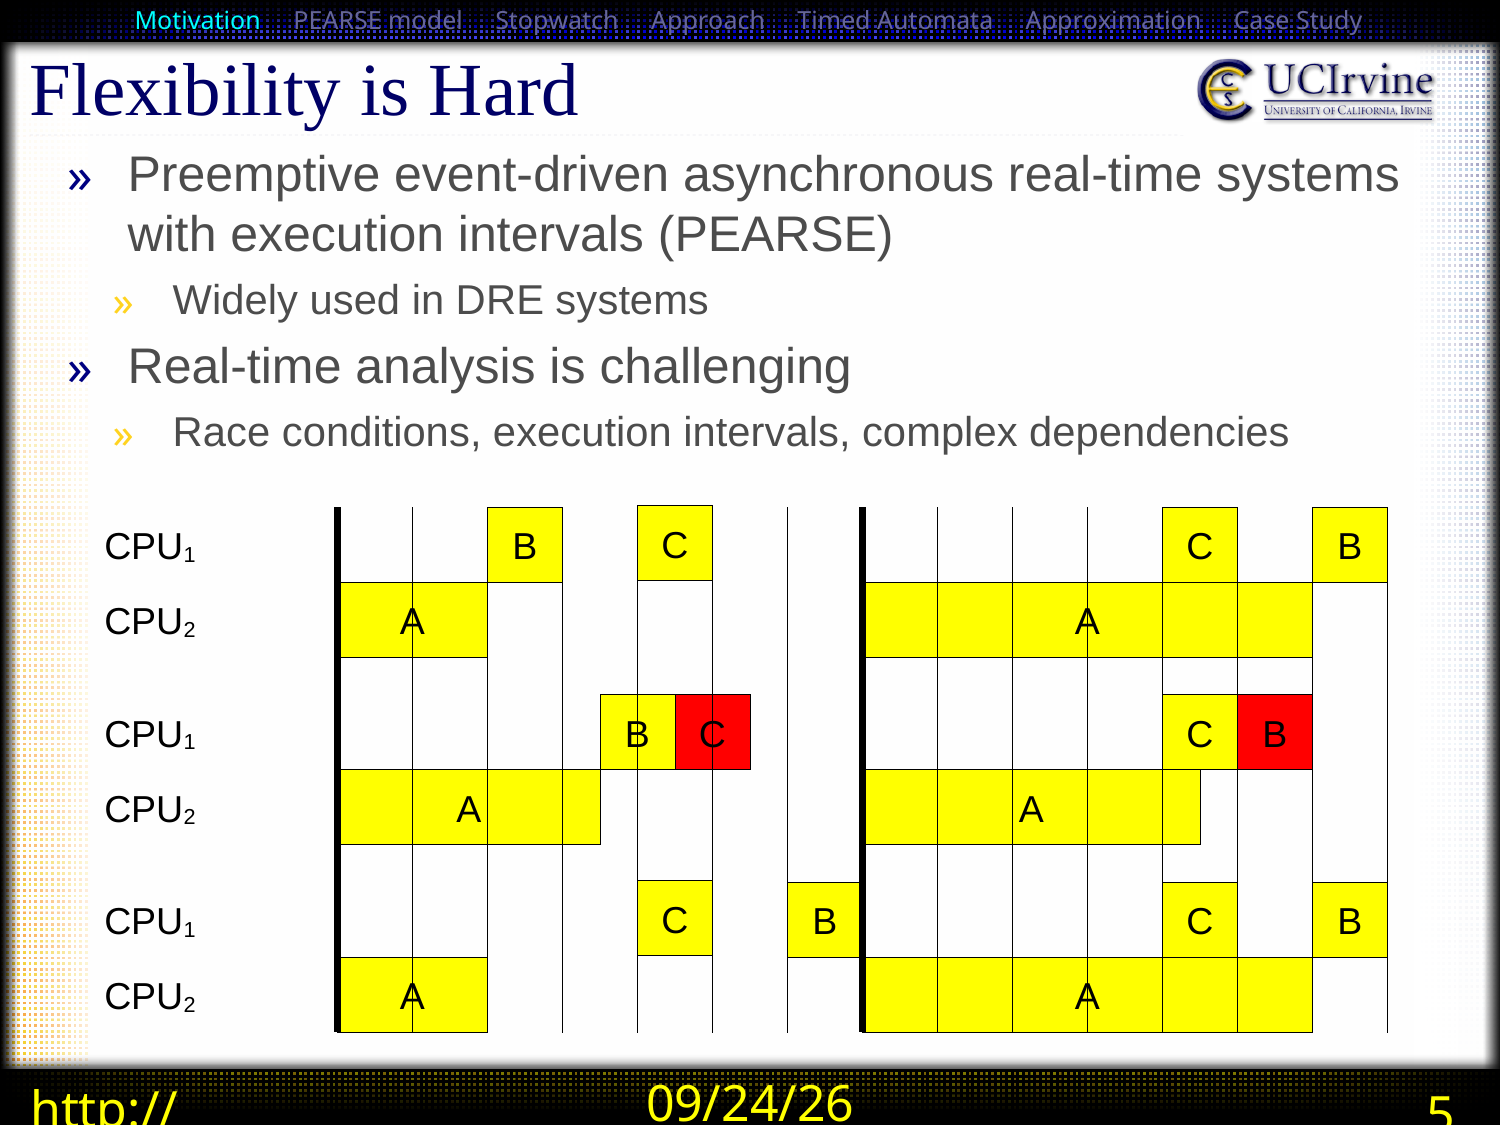

Motivation PEARSE model Stopwatch Approach Timed Automata Approximation Case Study
# Flexibility is Hard
Preemptive event-driven asynchronous real-time systems with execution intervals (PEARSE)
Widely used in DRE systems
Real-time analysis is challenging
Race conditions, execution intervals, complex dependencies
C
CPU1
B
C
B
CPU2
A
A
CPU1
B
C
C
B
CPU2
A
A
C
CPU1
B
C
B
CPU2
A
A
5